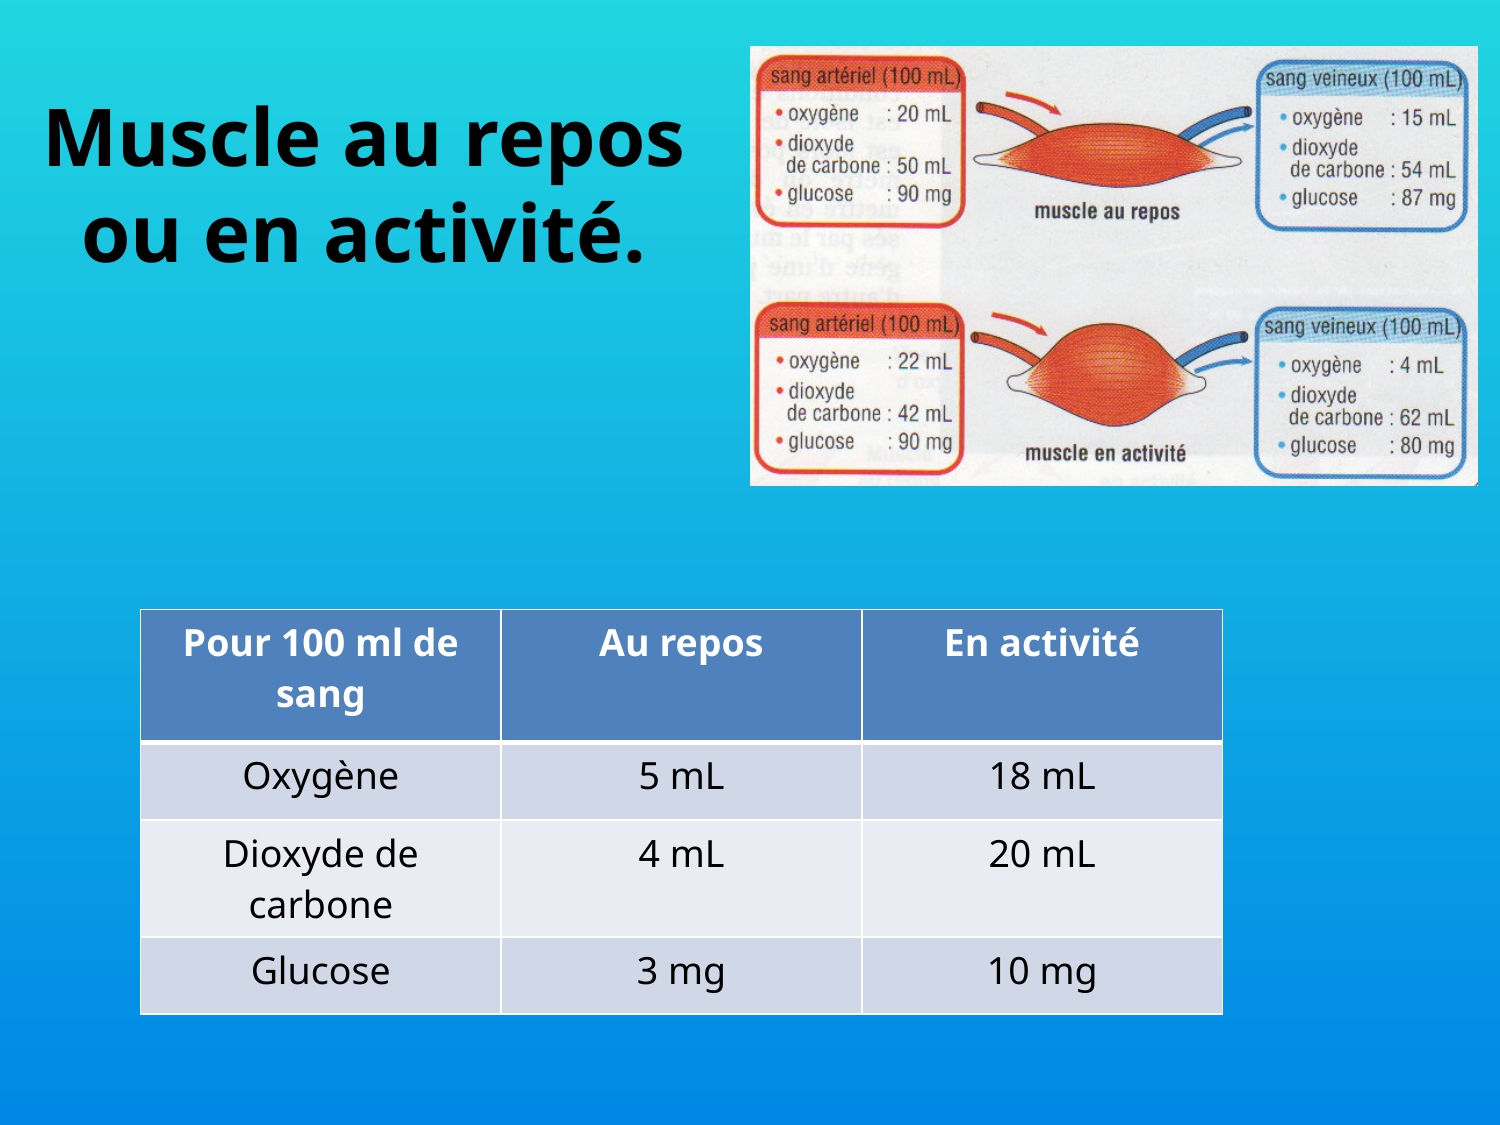

# Muscle au repos ou en activité.
| Pour 100 ml de sang | Au repos | En activité |
| --- | --- | --- |
| Oxygène | 5 mL | 18 mL |
| Dioxyde de carbone | 4 mL | 20 mL |
| Glucose | 3 mg | 10 mg |